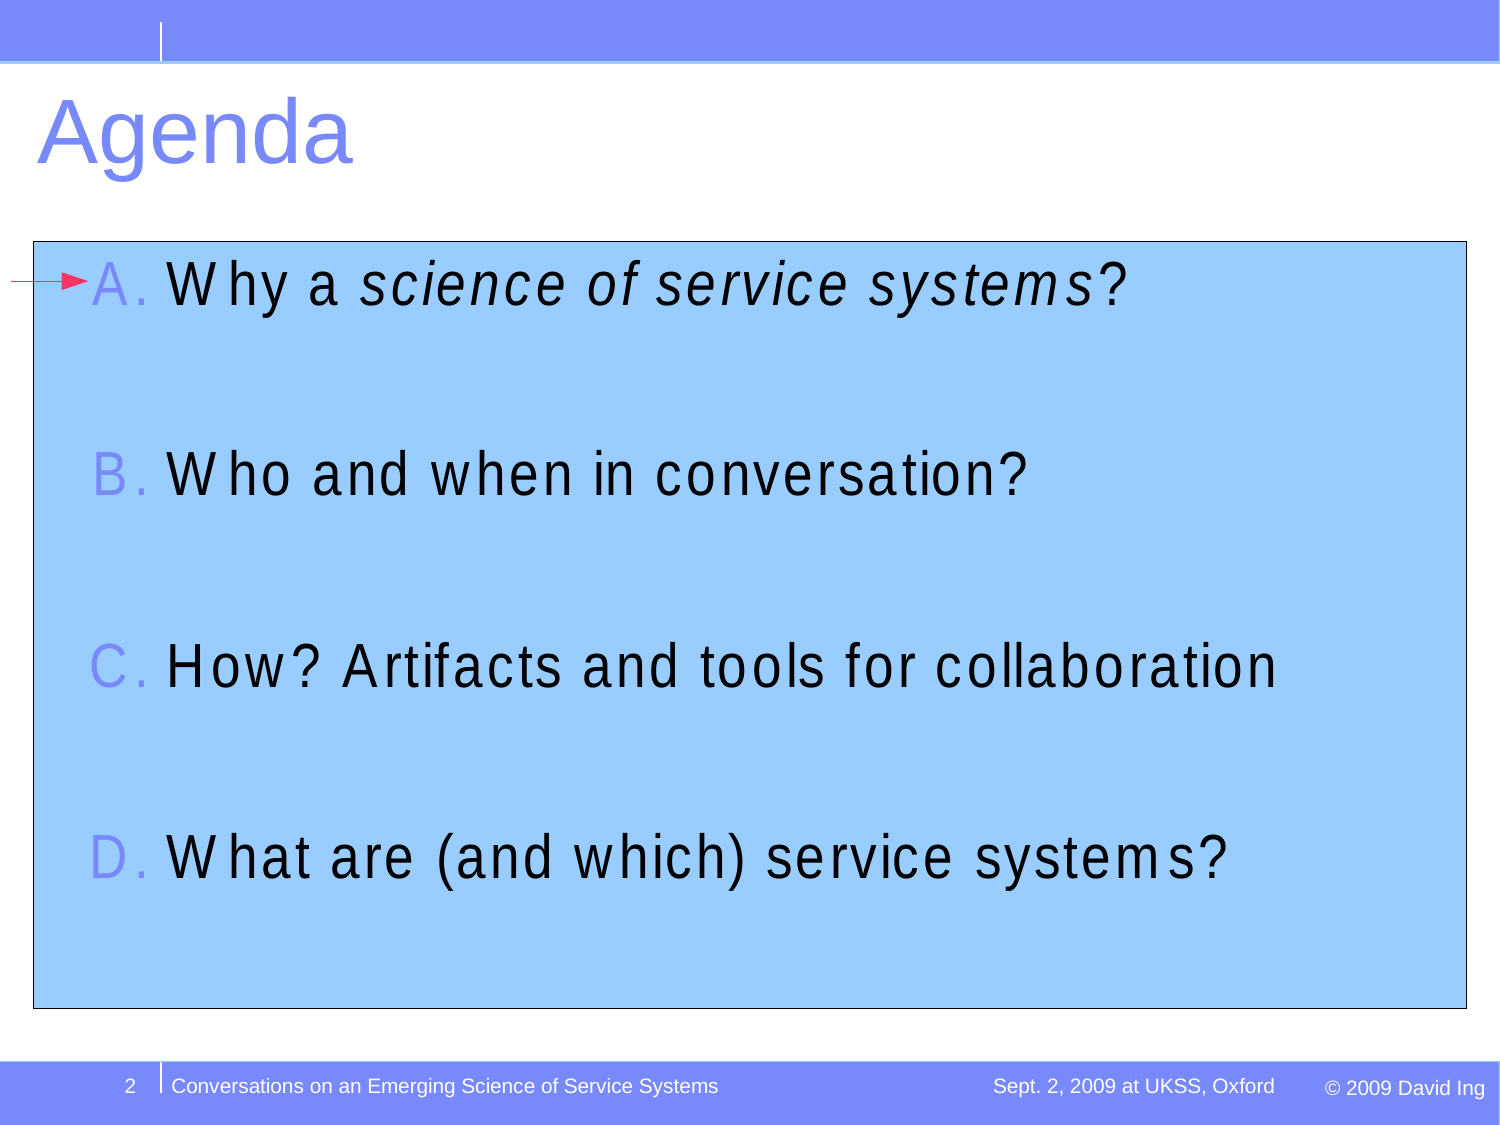

# Agenda
2
Conversations on an Emerging Science of Service Systems
Sept. 2, 2009 at UKSS, Oxford